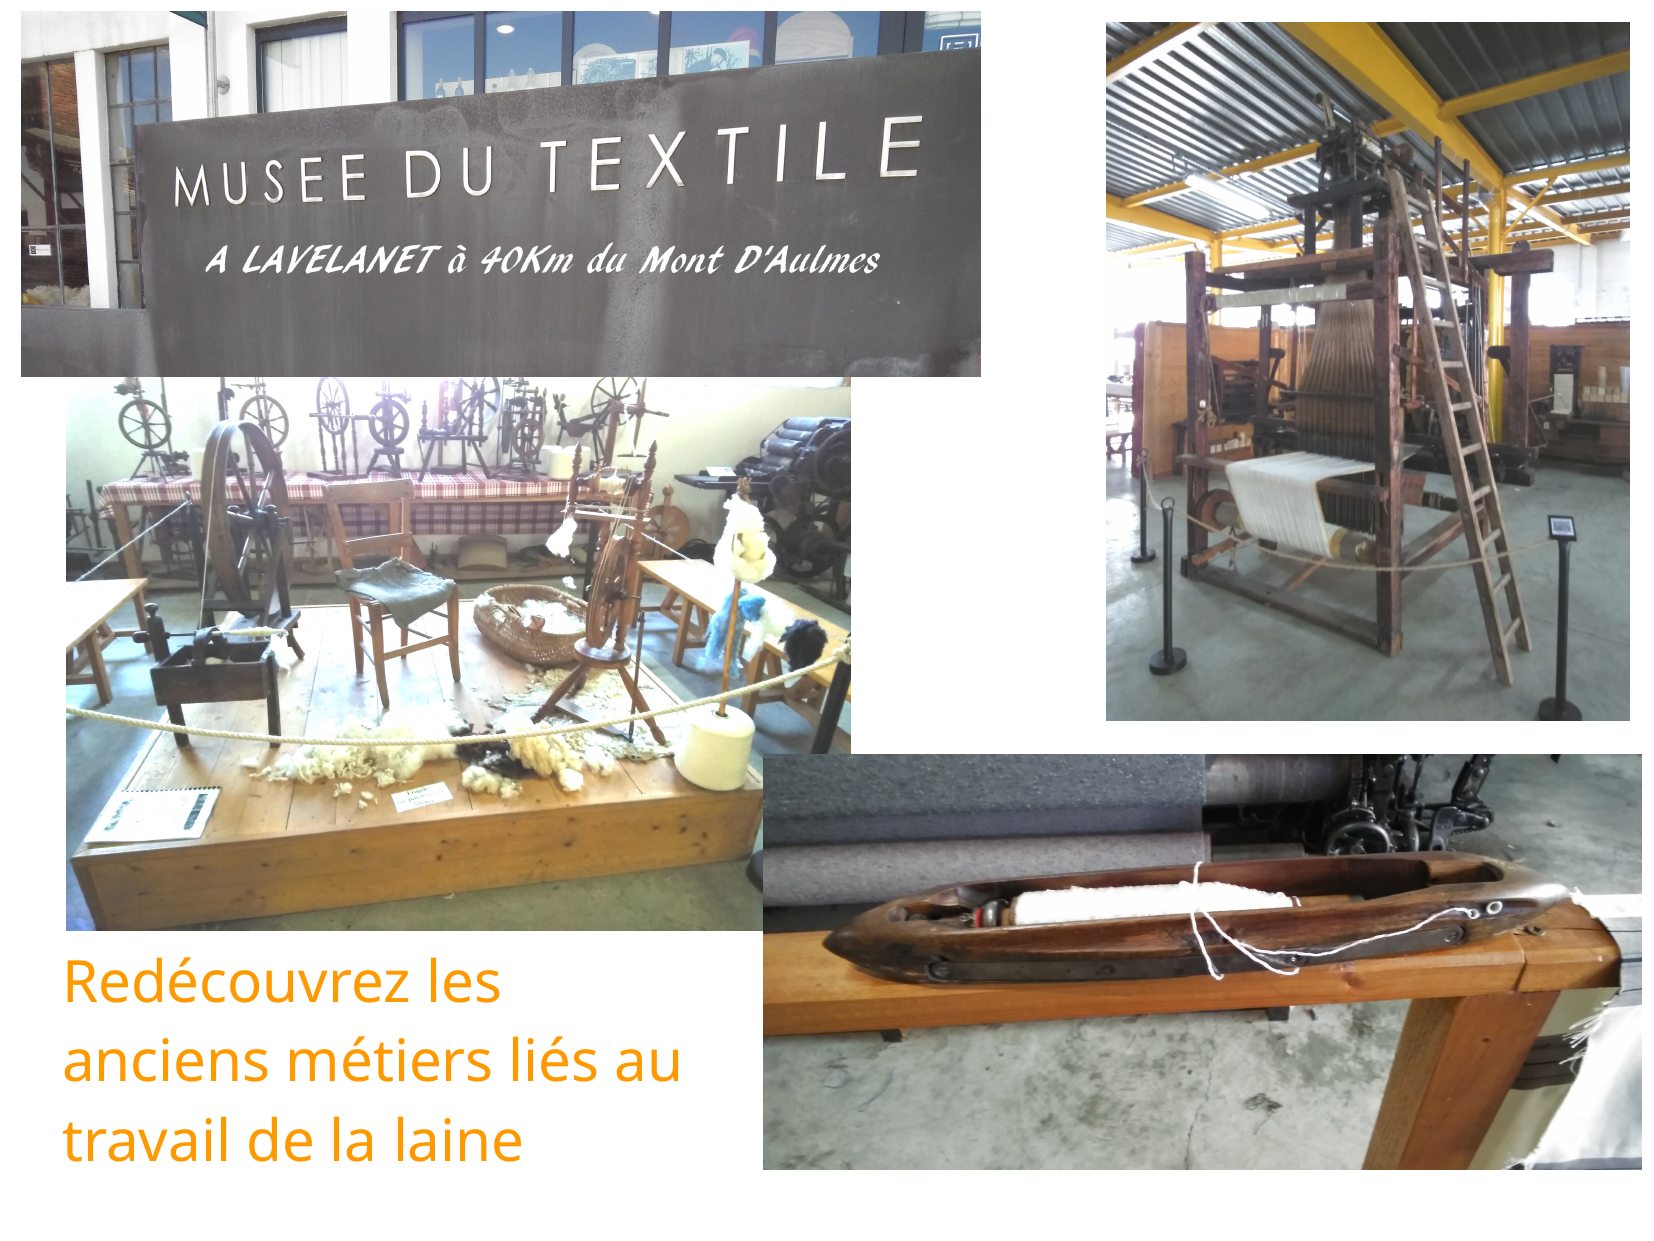

Redécouvrez les anciens métiers liés au travail de la laine